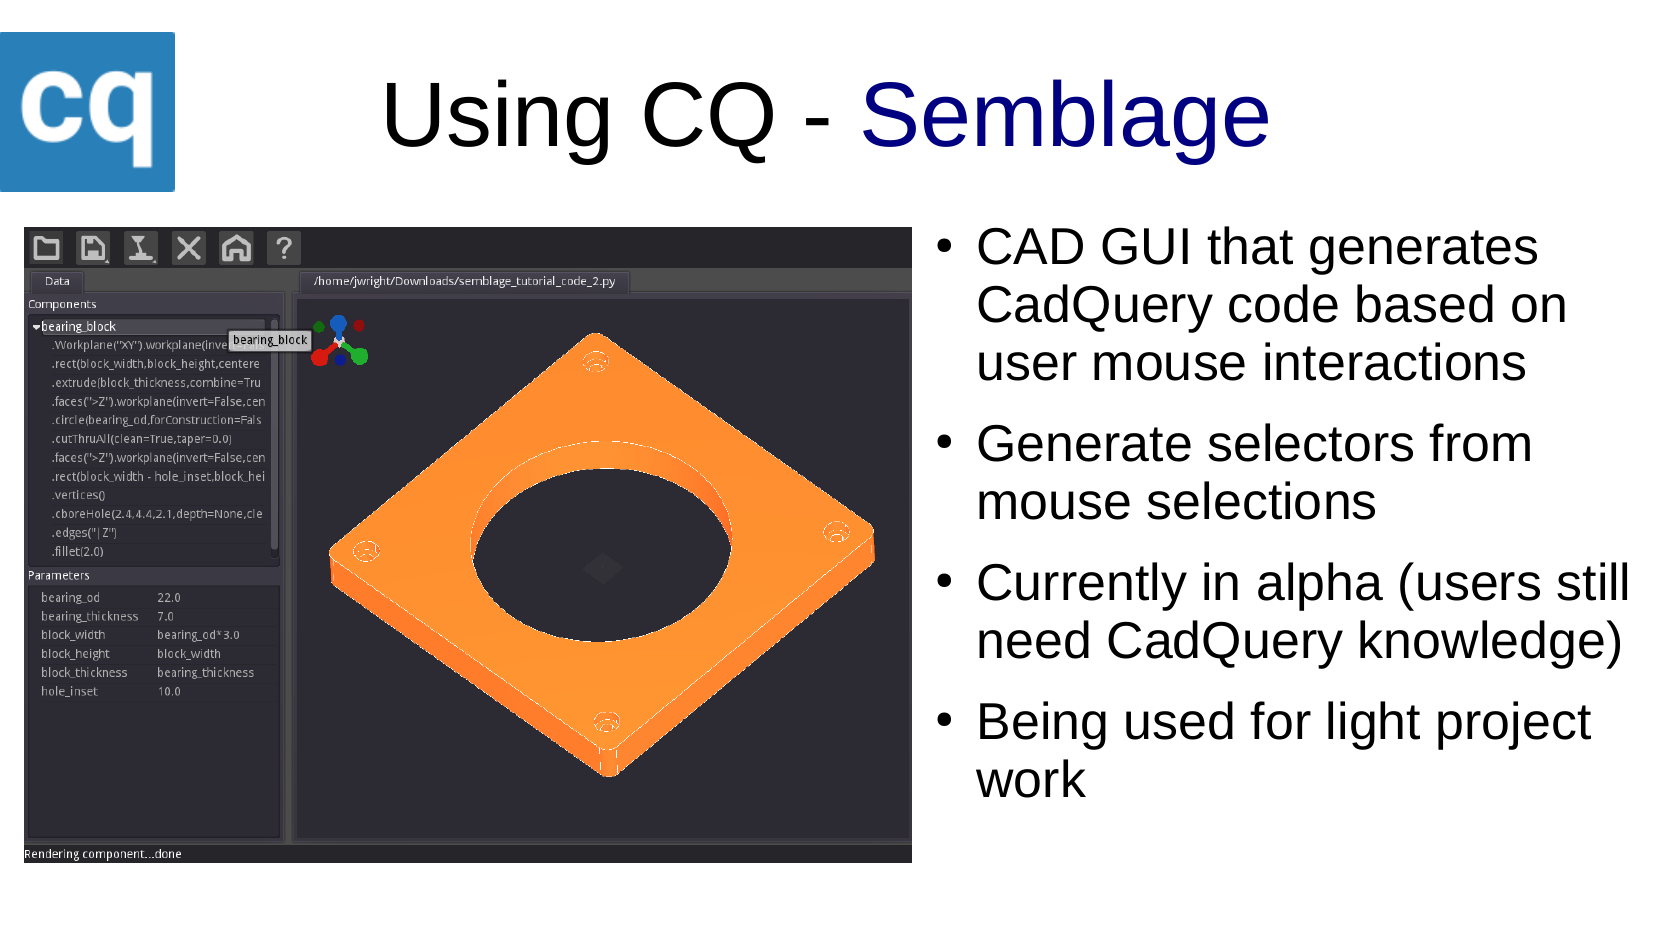

# Using CQ - Semblage
CAD GUI that generates CadQuery code based on user mouse interactions
Generate selectors from mouse selections
Currently in alpha (users still need CadQuery knowledge)
Being used for light project work